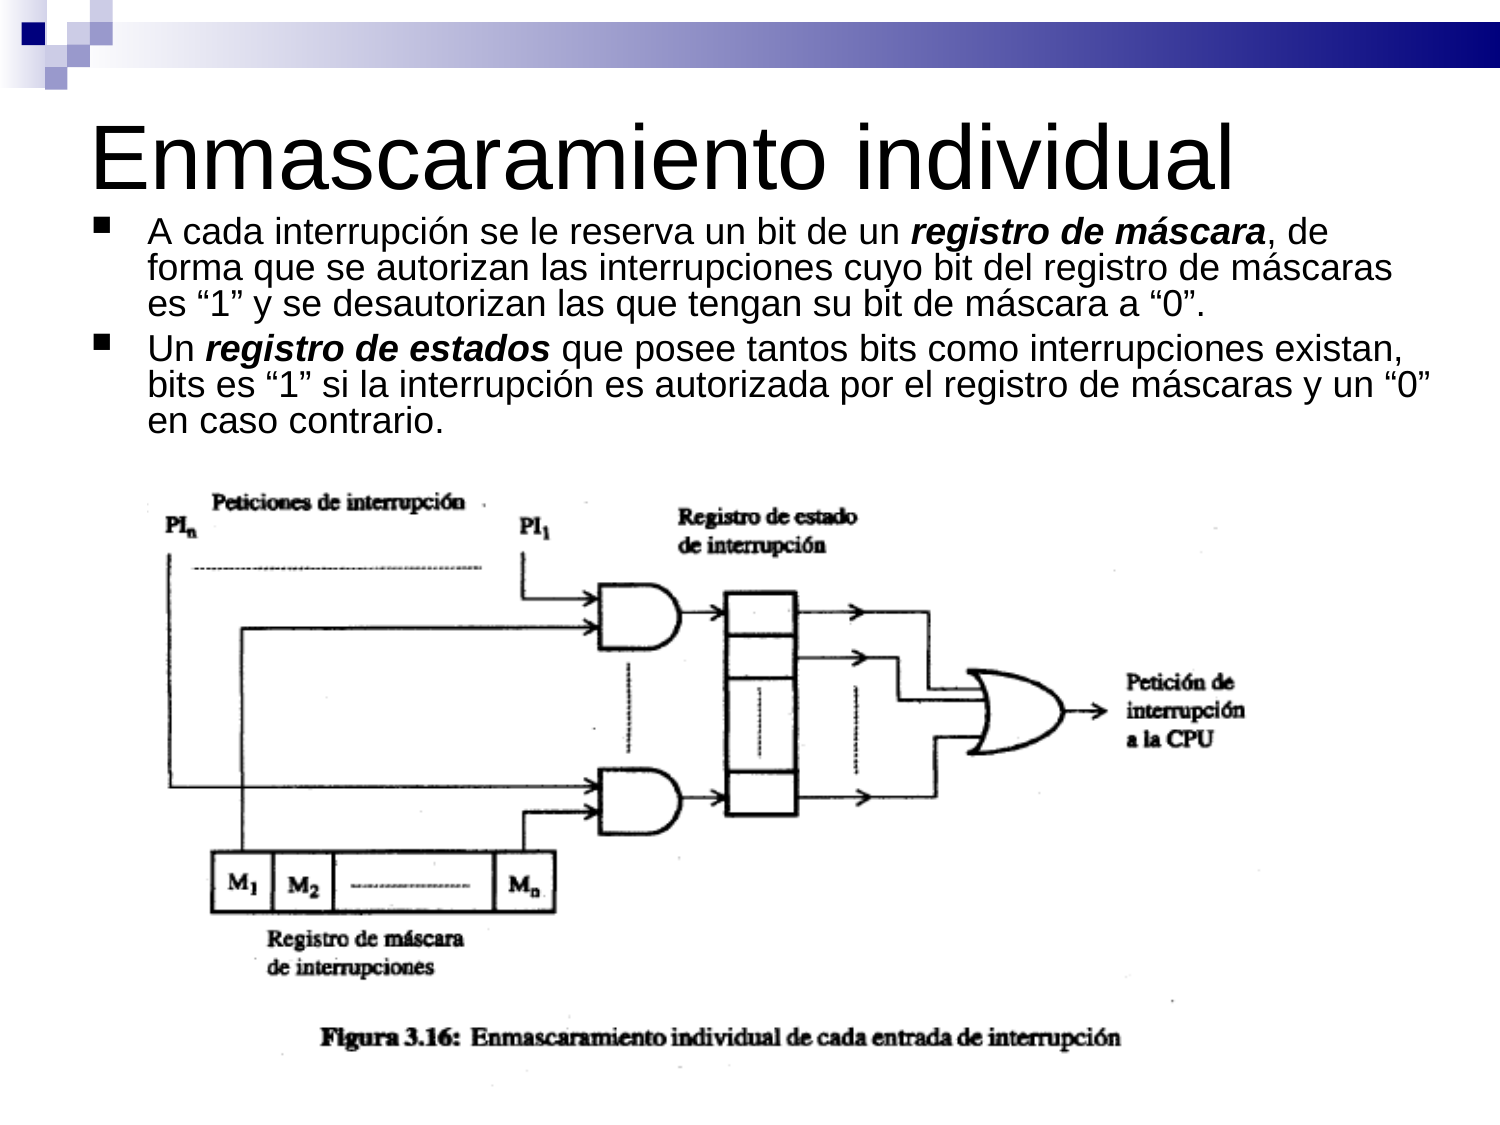

# Enmascaramiento individual
A cada interrupción se le reserva un bit de un registro de máscara, de forma que se autorizan las interrupciones cuyo bit del registro de máscaras es “1” y se desautorizan las que tengan su bit de máscara a “0”.
Un registro de estados que posee tantos bits como interrupciones existan, bits es “1” si la interrupción es autorizada por el registro de máscaras y un “0” en caso contrario.